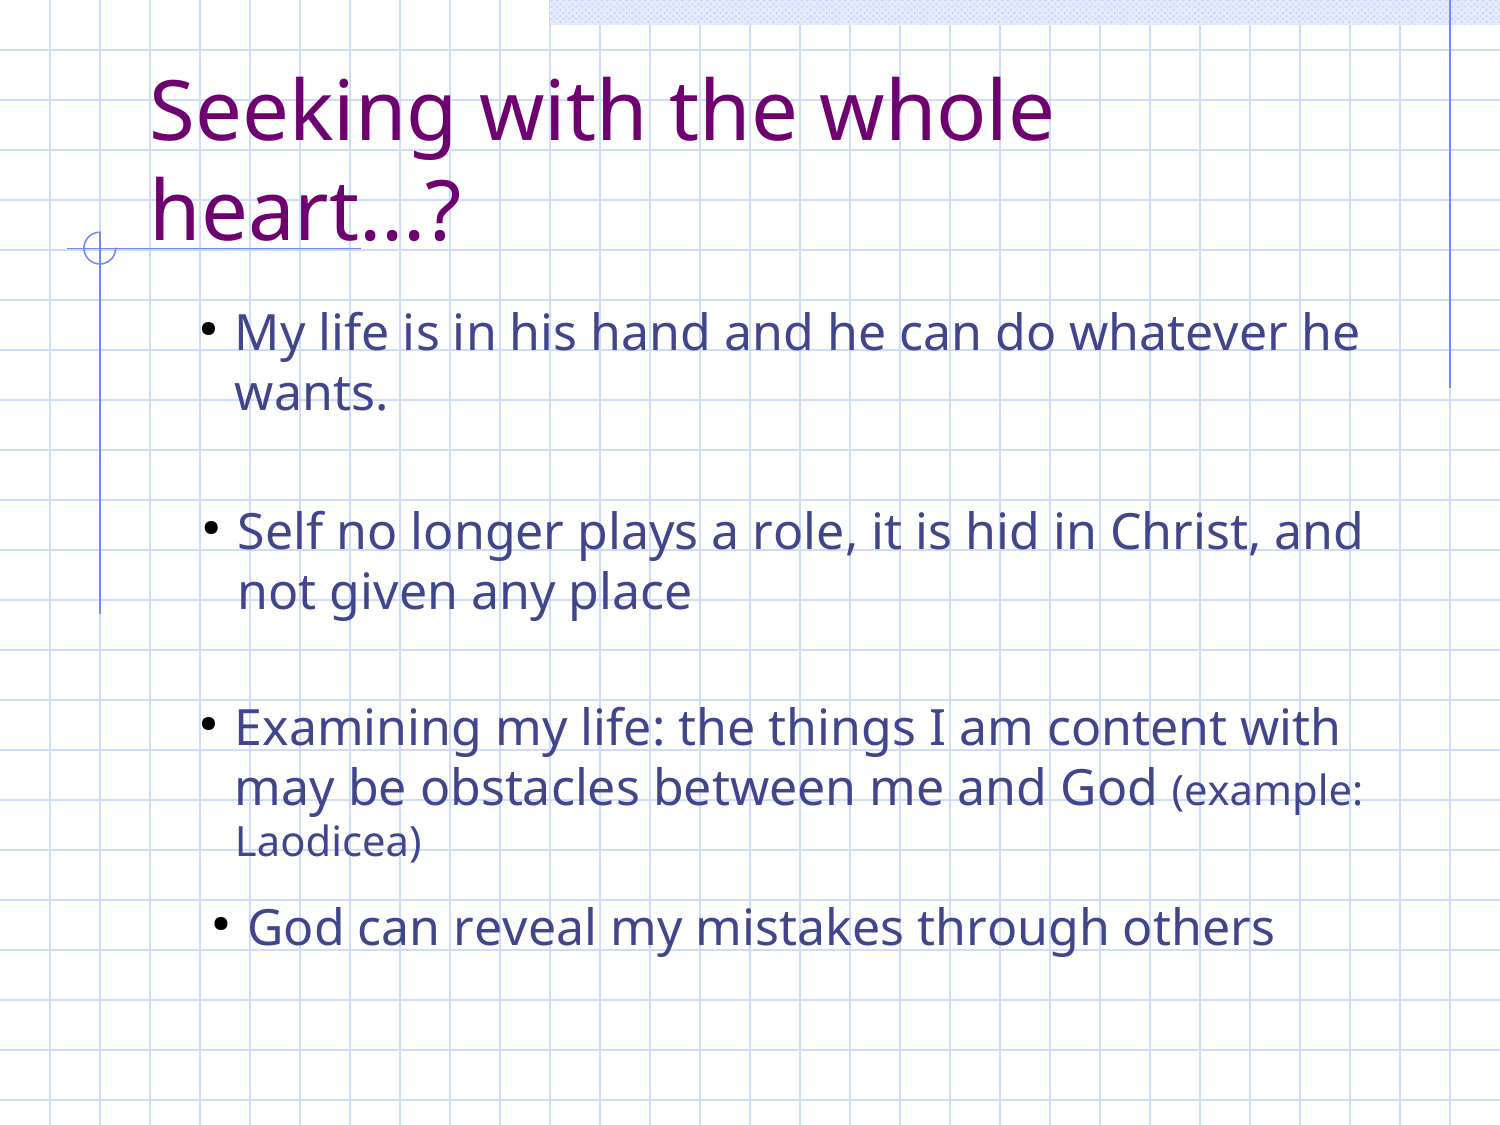

# Seeking with the whole heart...?
My life is in his hand and he can do whatever he wants.
Self no longer plays a role, it is hid in Christ, and not given any place
Examining my life: the things I am content with may be obstacles between me and God (example: Laodicea)
God can reveal my mistakes through others